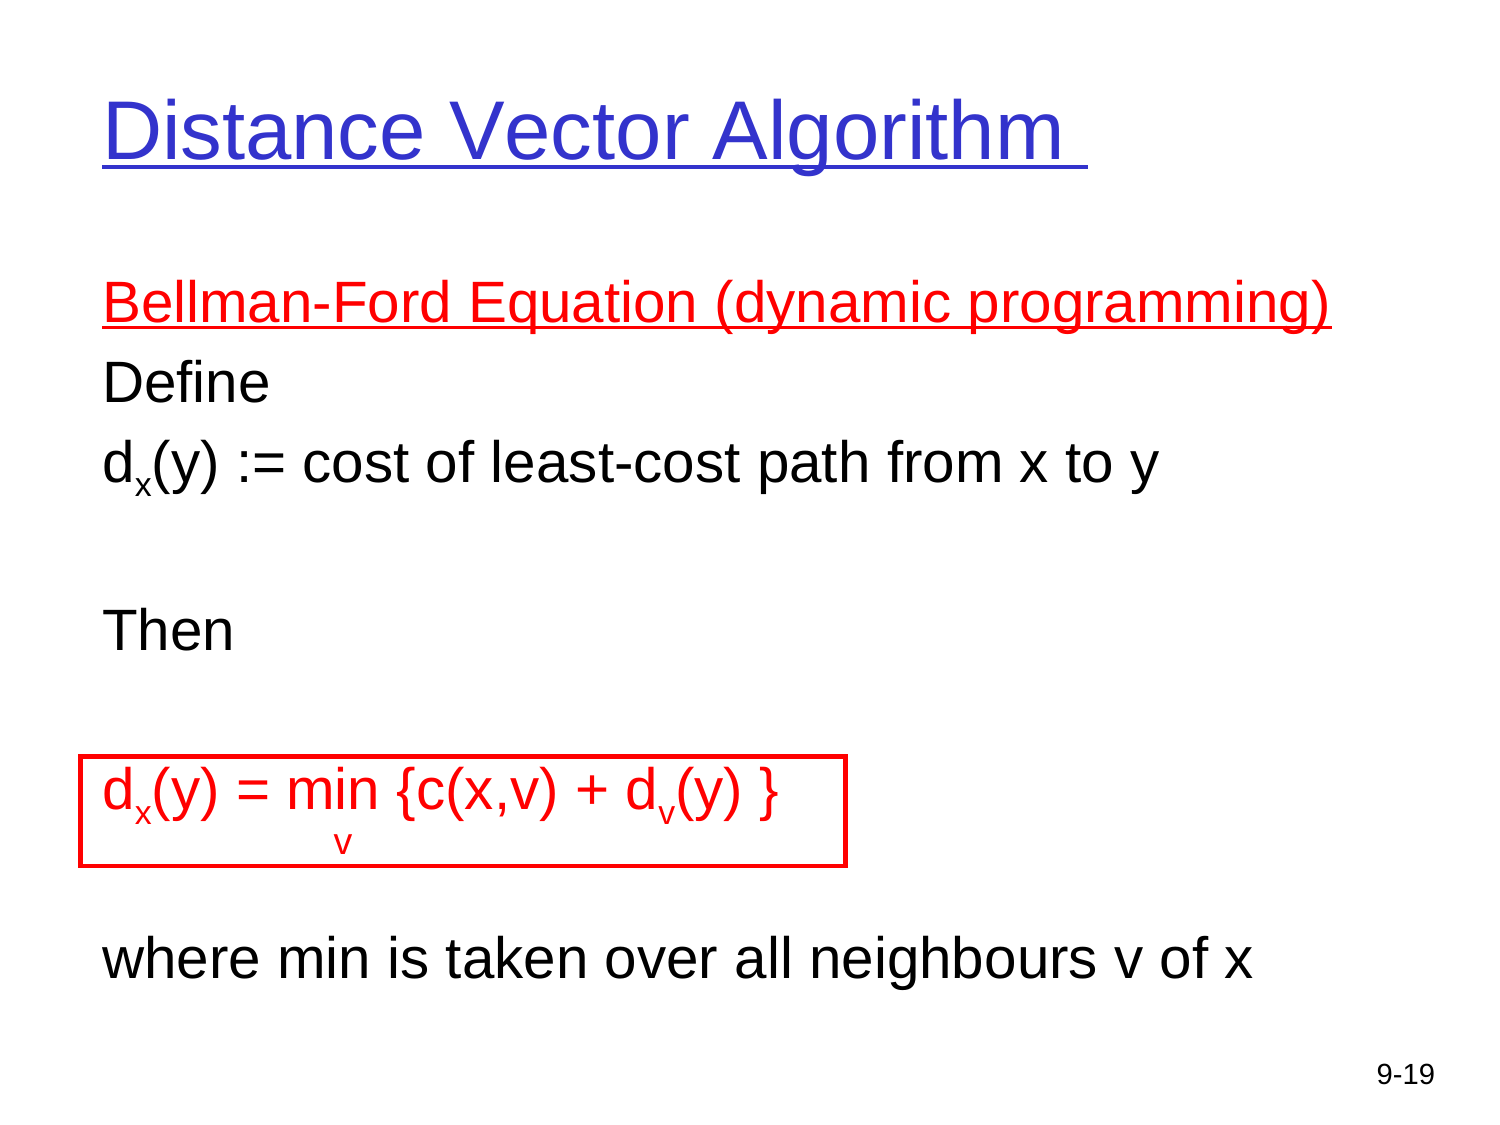

# Distance Vector Algorithm
Bellman-Ford Equation (dynamic programming)
Define
dx(y) := cost of least-cost path from x to y
Then
dx(y) = min {c(x,v) + dv(y) }
where min is taken over all neighbours v of x
v
19